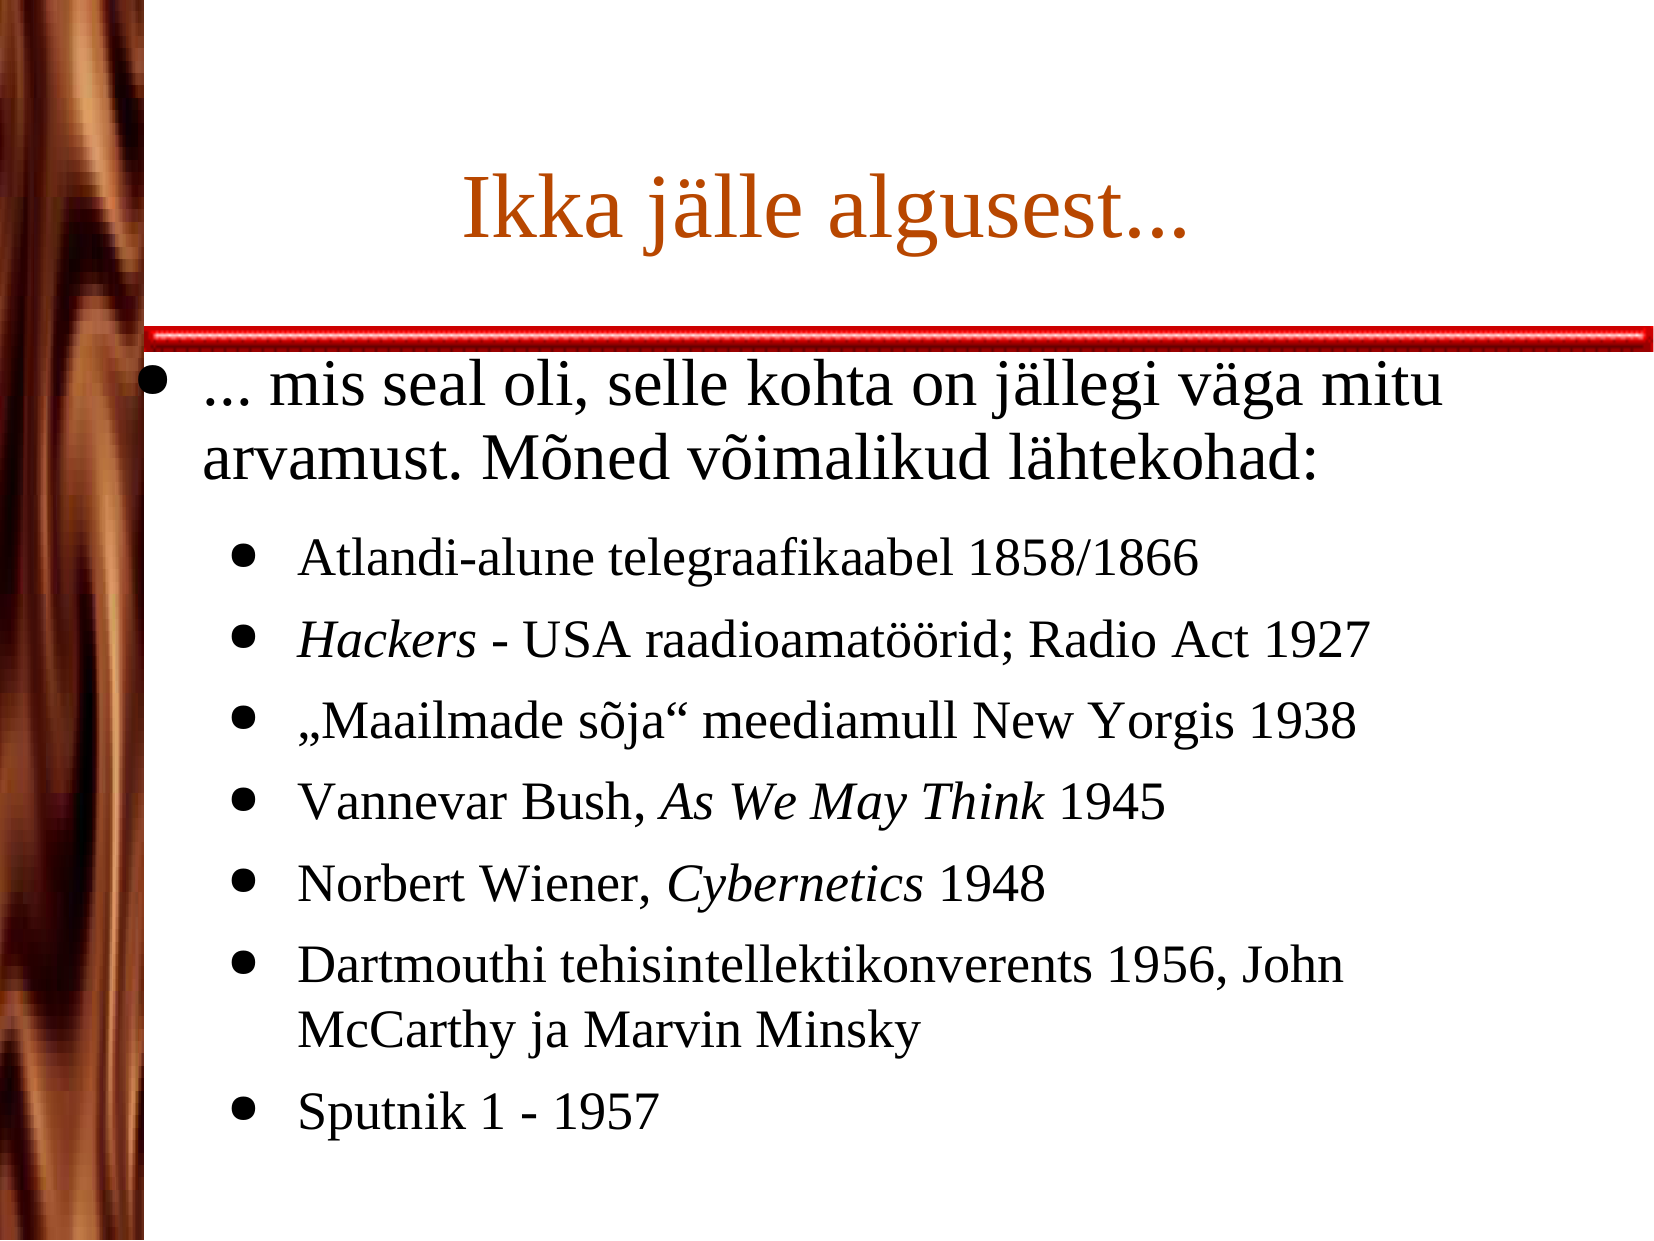

# Ikka jälle algusest...
... mis seal oli, selle kohta on jällegi väga mitu arvamust. Mõned võimalikud lähtekohad:
Atlandi-alune telegraafikaabel 1858/1866
Hackers - USA raadioamatöörid; Radio Act 1927
„Maailmade sõja“ meediamull New Yorgis 1938
Vannevar Bush, As We May Think 1945
Norbert Wiener, Cybernetics 1948
Dartmouthi tehisintellektikonverents 1956, John McCarthy ja Marvin Minsky
Sputnik 1 - 1957